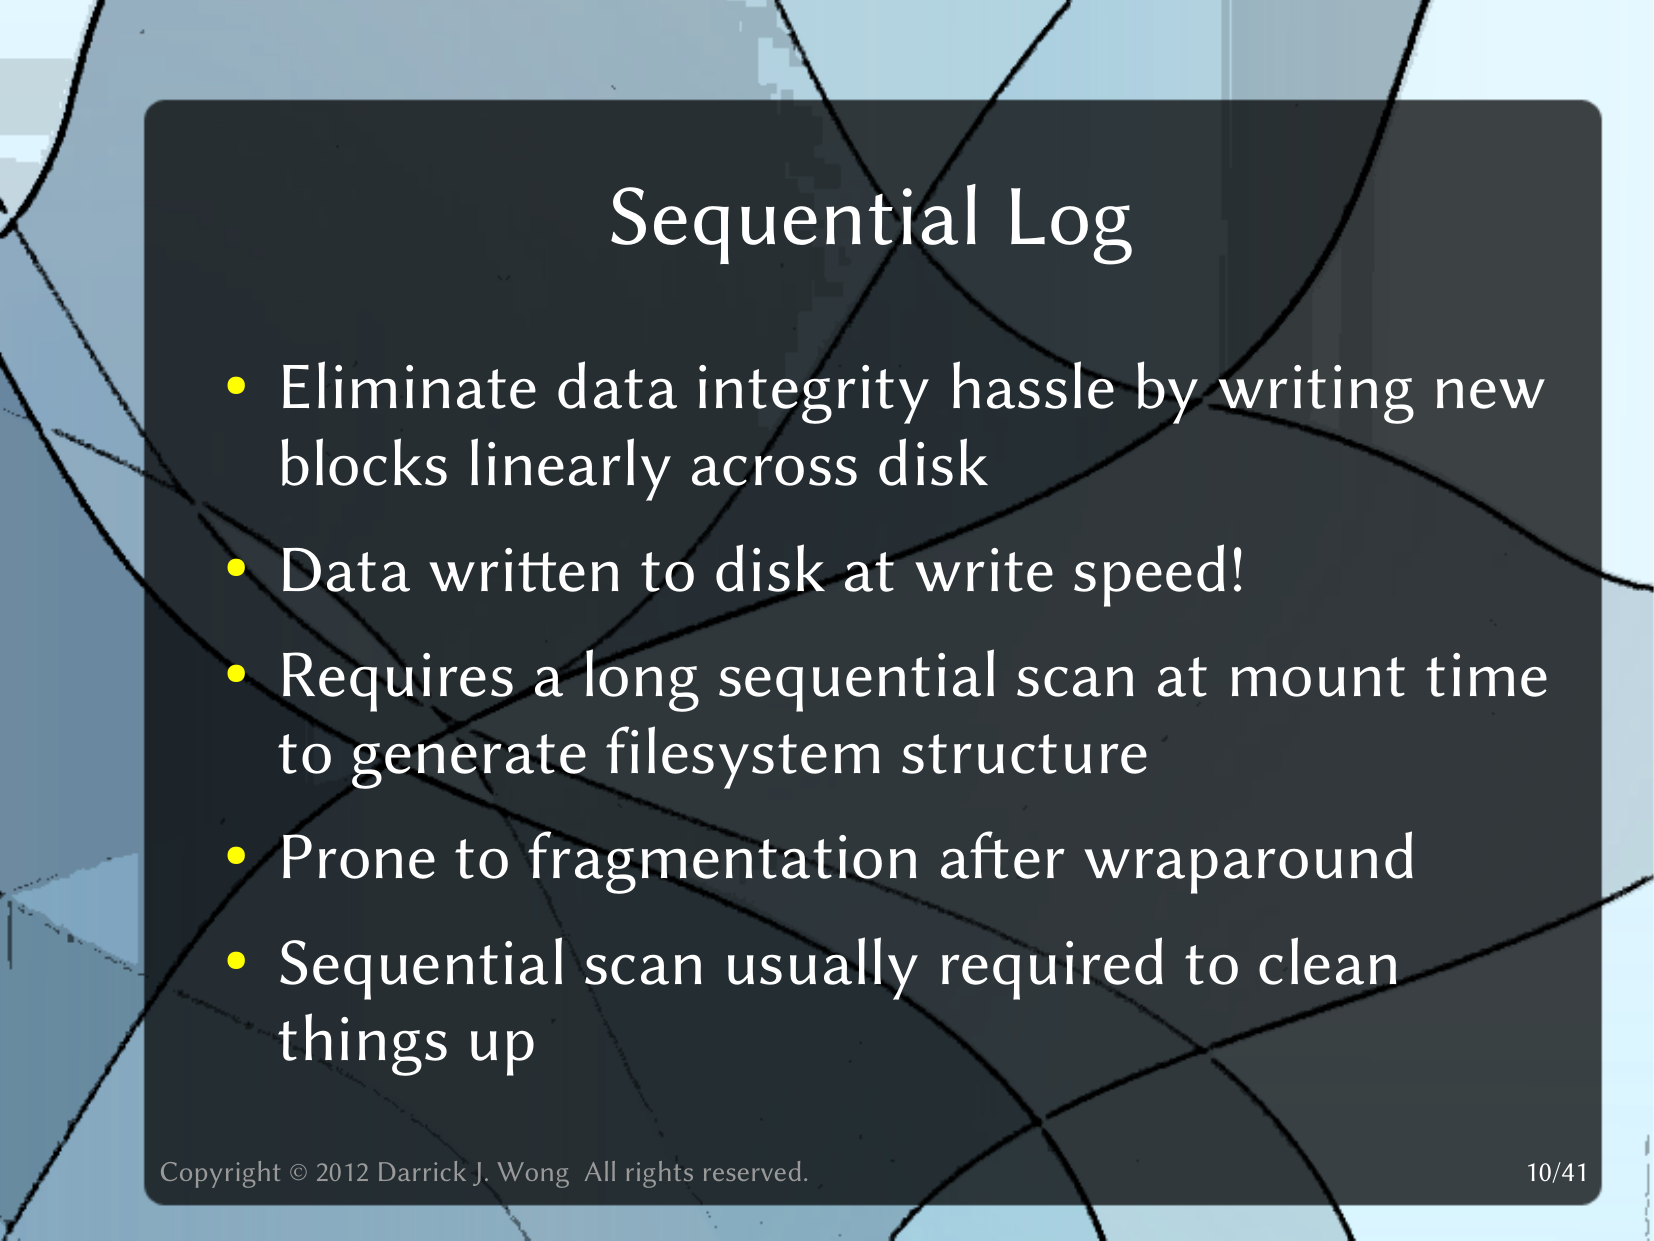

# Sequential Log
Eliminate data integrity hassle by writing new blocks linearly across disk
Data written to disk at write speed!
Requires a long sequential scan at mount time to generate filesystem structure
Prone to fragmentation after wraparound
Sequential scan usually required to clean things up
10